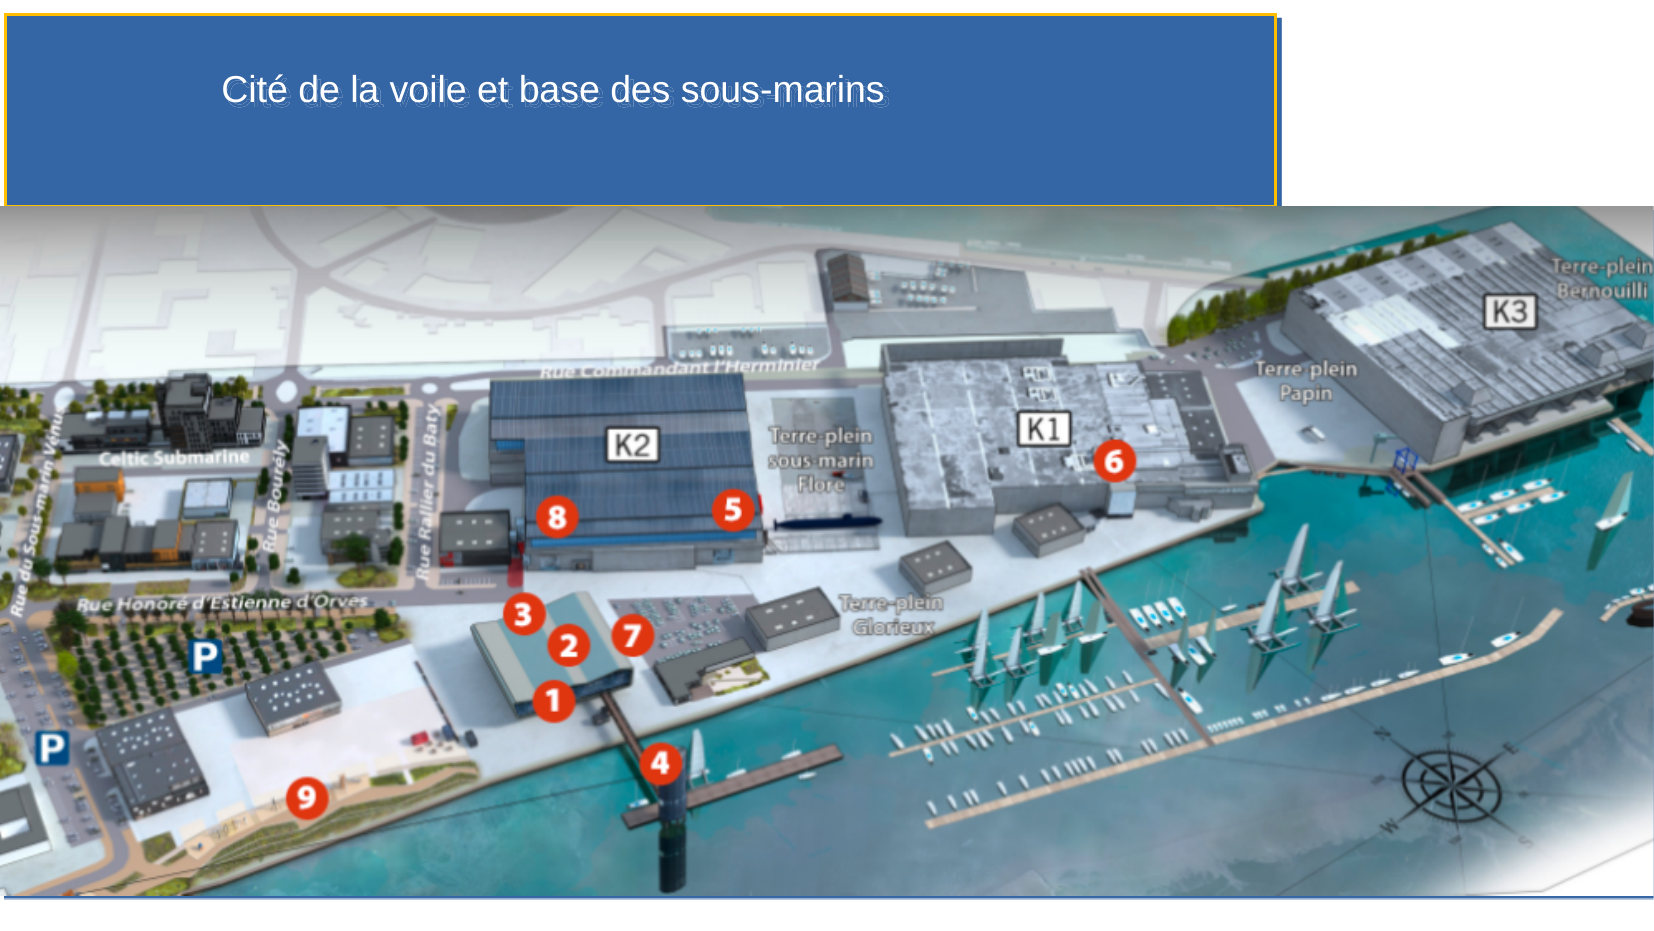

Cité de la voile et base des sous-marins